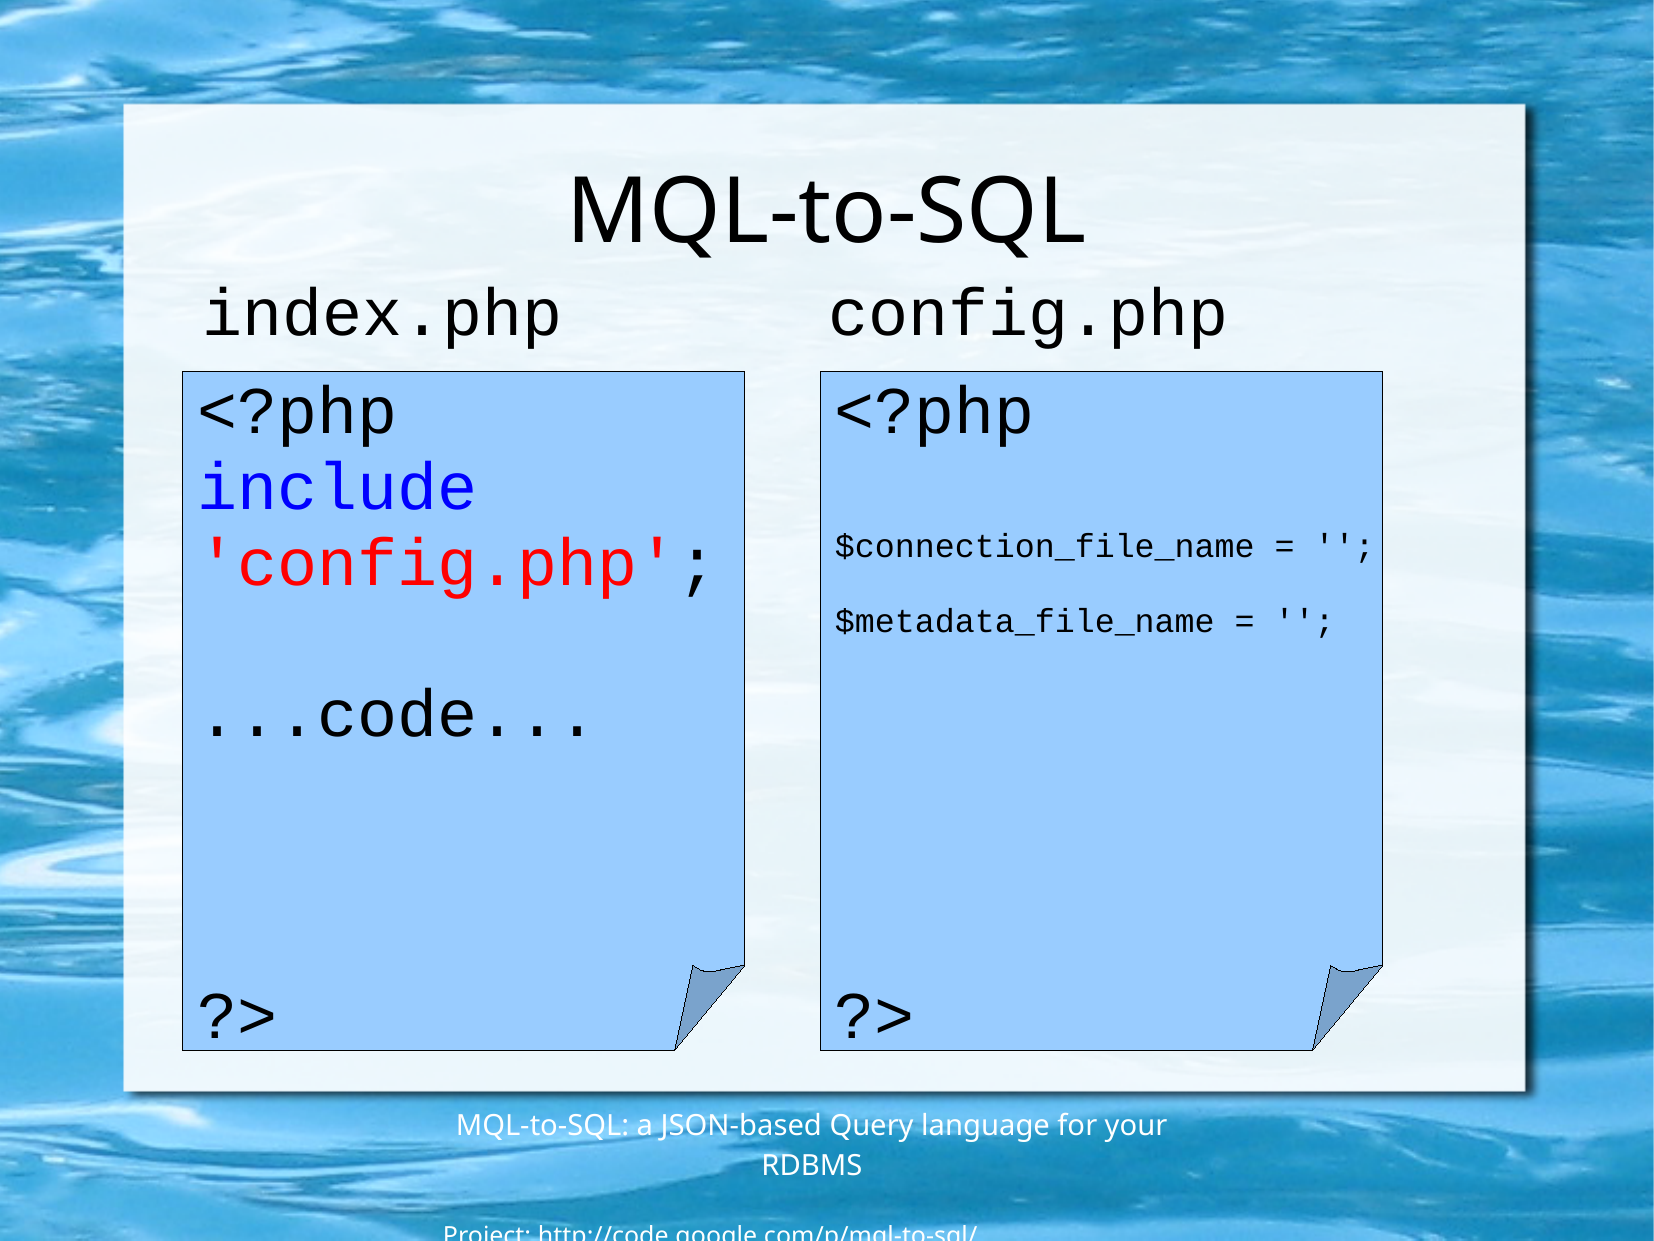

# MQL-to-SQL
index.php
config.php
<?php
include
'config.php';
...code...
?>
<?php
$connection_file_name = '';
$metadata_file_name = '';
?>